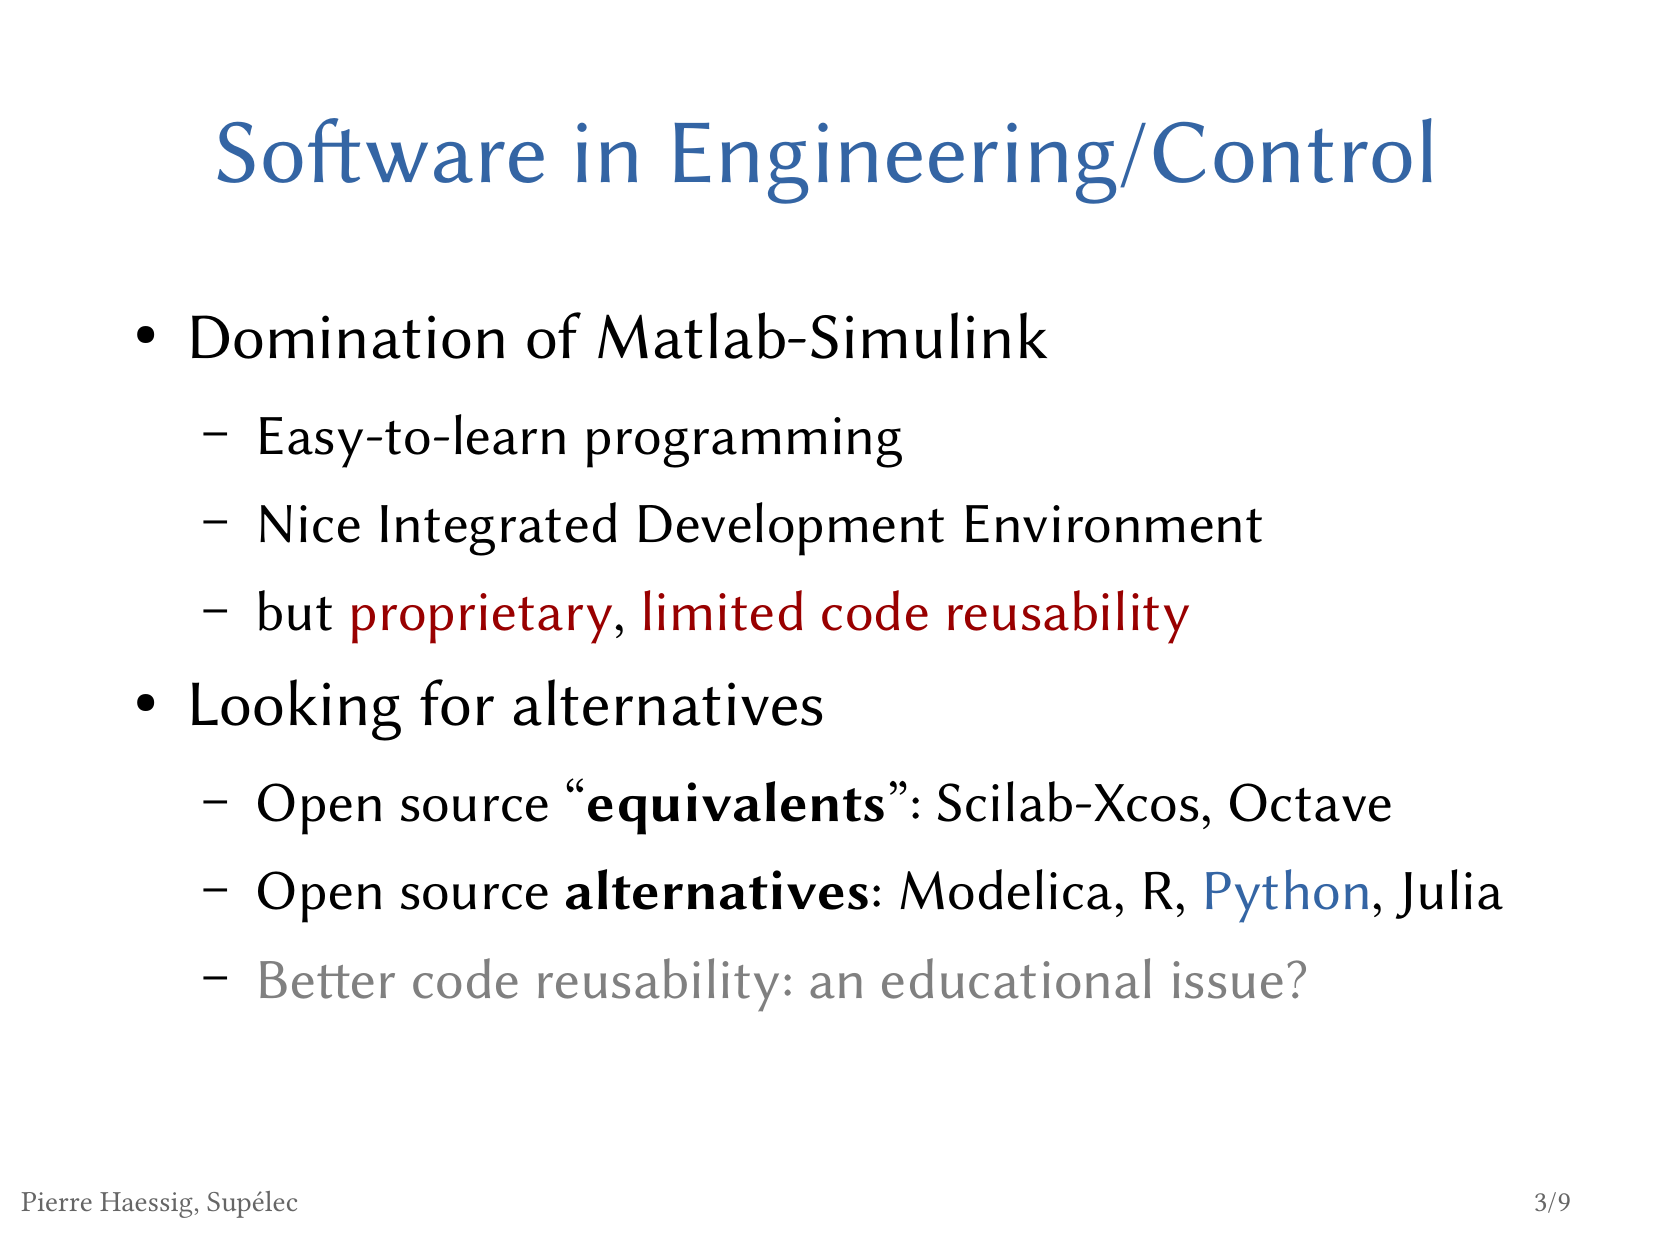

# Software in Engineering/Control
Domination of Matlab-Simulink
Easy-to-learn programming
Nice Integrated Development Environment
but proprietary, limited code reusability
Looking for alternatives
Open source “equivalents”: Scilab-Xcos, Octave
Open source alternatives: Modelica, R, Python, Julia
Better code reusability: an educational issue?
3